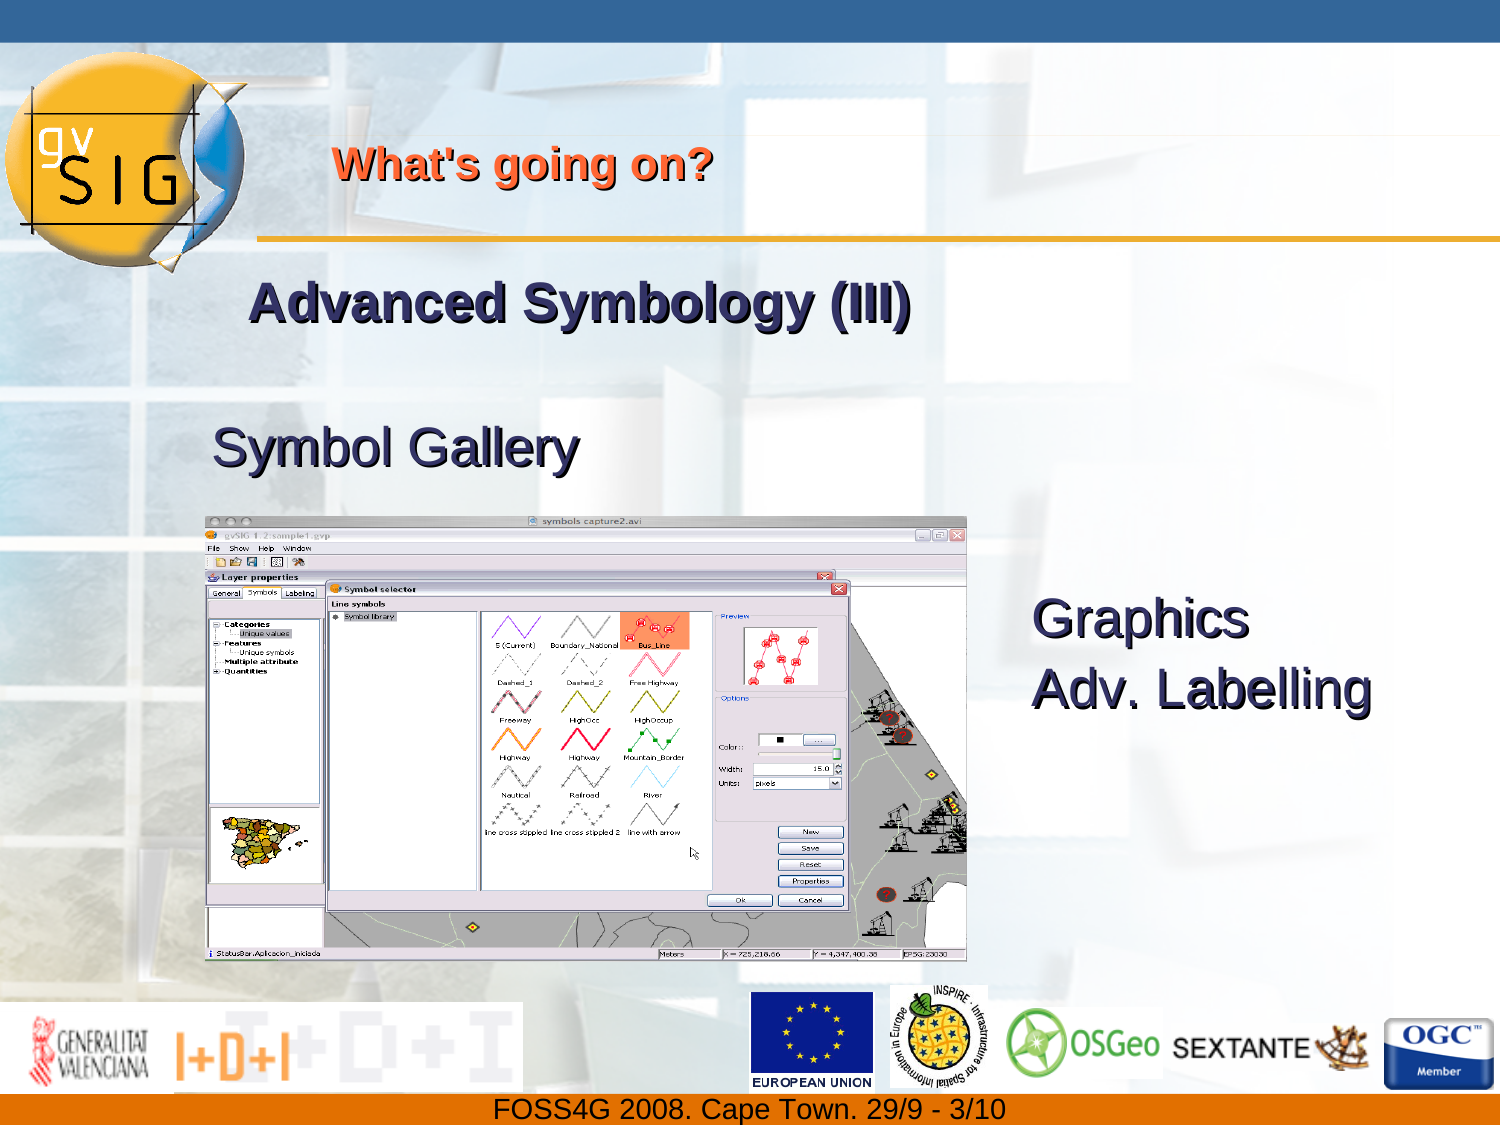

#
What's going on?
Advanced Symbology (III)
Symbol Gallery
Graphics
Adv. Labelling